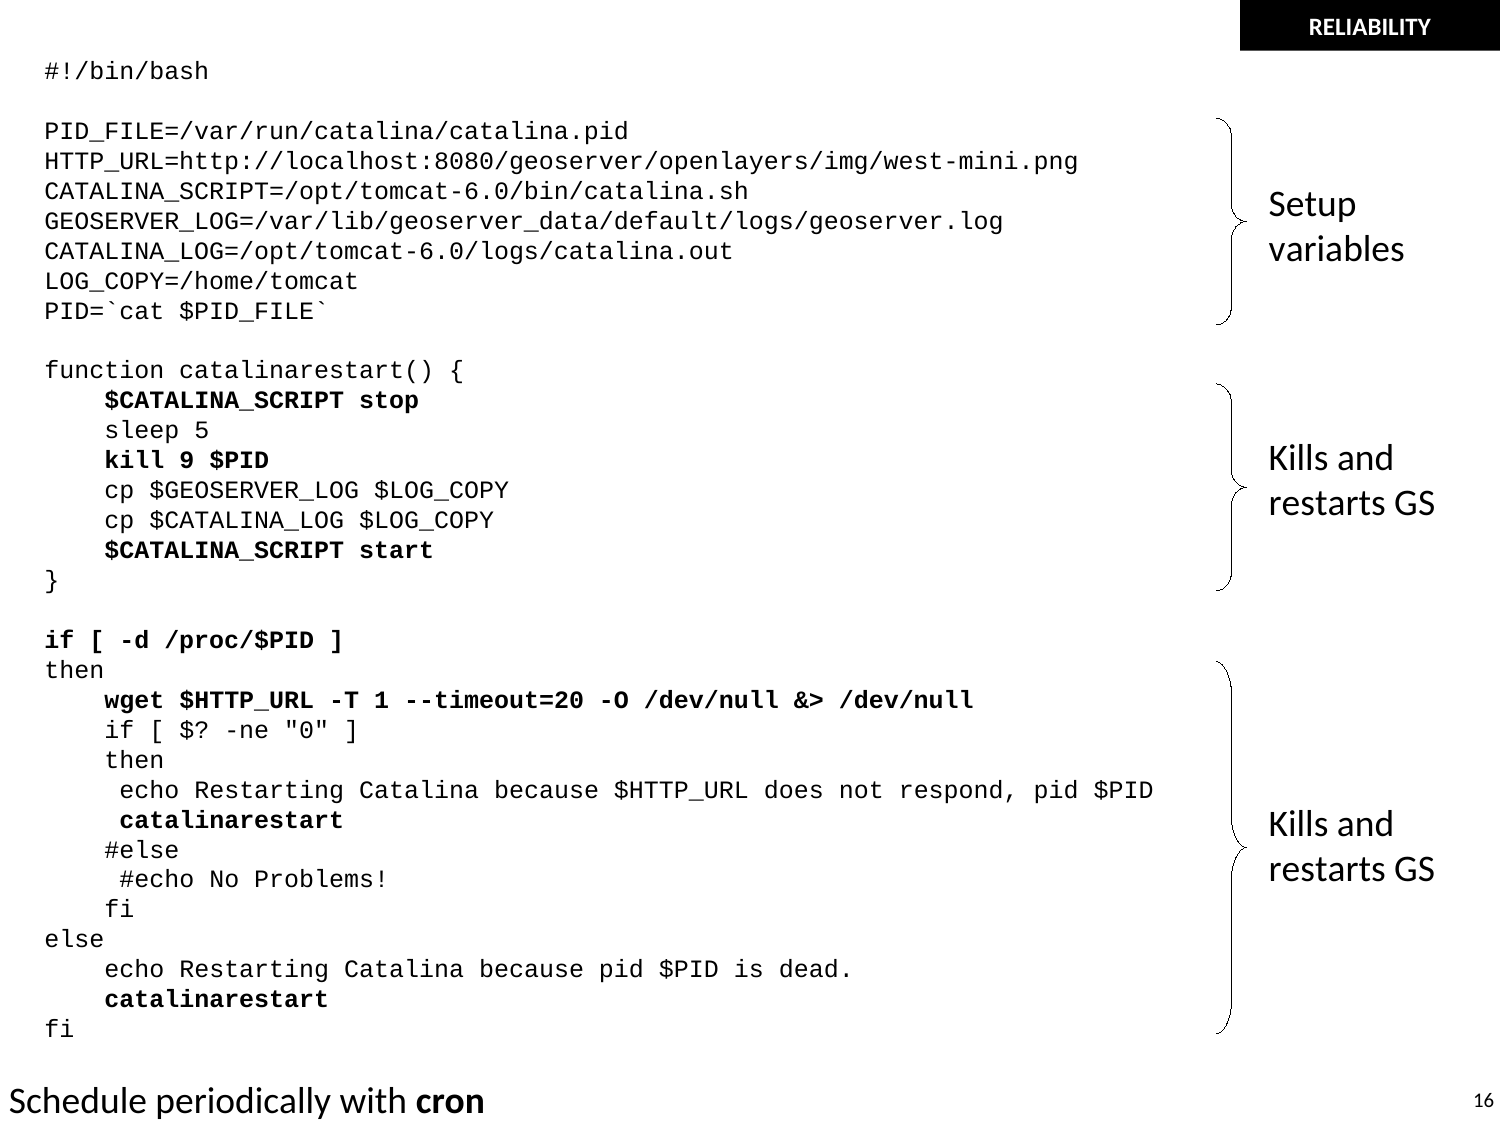

RELIABILITY
#!/bin/bash
PID_FILE=/var/run/catalina/catalina.pid
HTTP_URL=http://localhost:8080/geoserver/openlayers/img/west-mini.png
CATALINA_SCRIPT=/opt/tomcat-6.0/bin/catalina.sh
GEOSERVER_LOG=/var/lib/geoserver_data/default/logs/geoserver.log
CATALINA_LOG=/opt/tomcat-6.0/logs/catalina.out
LOG_COPY=/home/tomcat
PID=`cat $PID_FILE`
function catalinarestart() {
 $CATALINA_SCRIPT stop
 sleep 5
 kill 9 $PID
 cp $GEOSERVER_LOG $LOG_COPY
 cp $CATALINA_LOG $LOG_COPY
 $CATALINA_SCRIPT start
}
if [ -d /proc/$PID ]
then
 wget $HTTP_URL -T 1 --timeout=20 -O /dev/null &> /dev/null
 if [ $? -ne "0" ]
 then
	echo Restarting Catalina because $HTTP_URL does not respond, pid $PID
	catalinarestart
 #else
	#echo No Problems!
 fi
else
 echo Restarting Catalina because pid $PID is dead.
 catalinarestart
fi
Setup
variables
Kills and
restarts GS
Kills and
restarts GS
Schedule periodically with cron
16